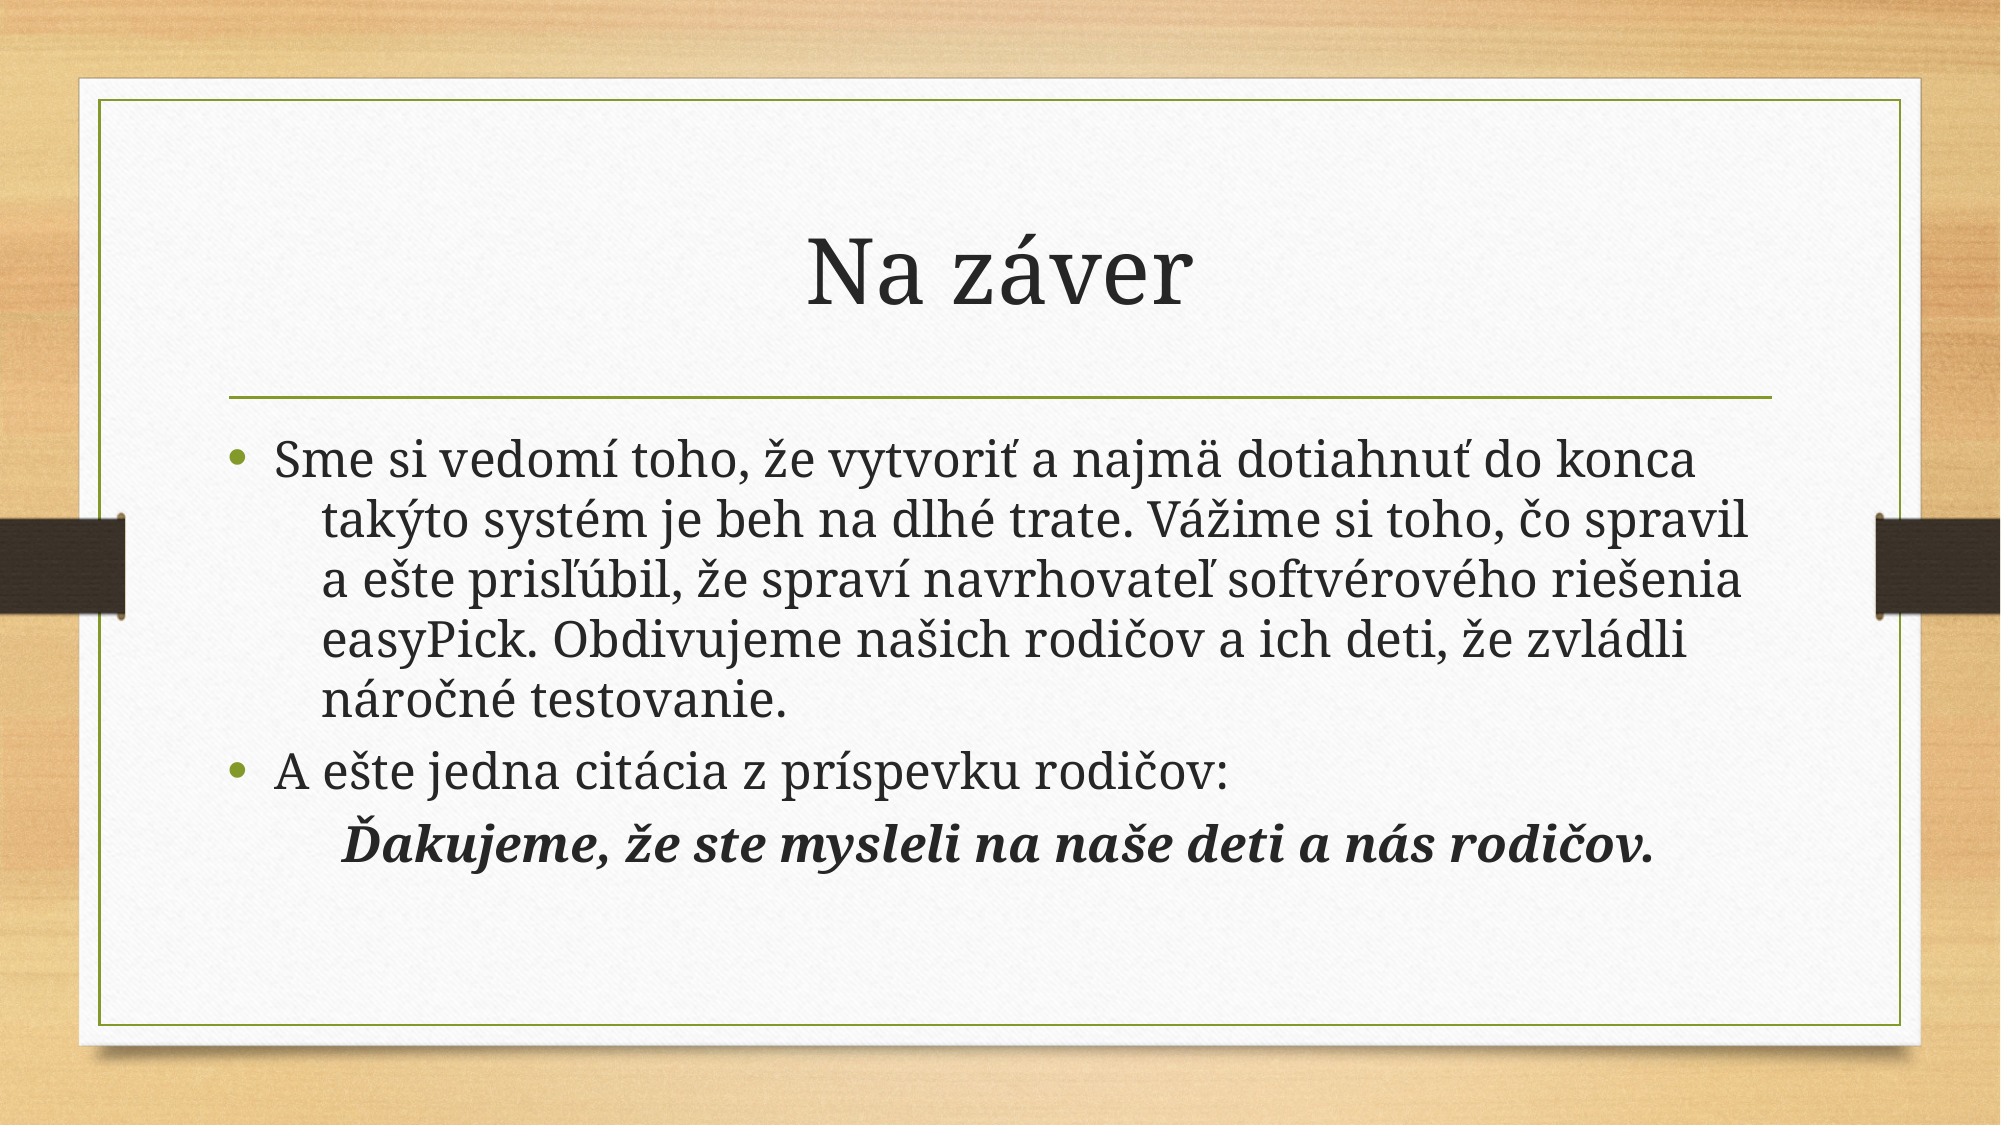

# Na záver
Sme si vedomí toho, že vytvoriť a najmä dotiahnuť do konca takýto systém je beh na dlhé trate. Vážime si toho, čo spravil a ešte prisľúbil, že spraví navrhovateľ softvérového riešenia easyPick. Obdivujeme našich rodičov a ich deti, že zvládli náročné testovanie.
A ešte jedna citácia z príspevku rodičov:
Ďakujeme, že ste mysleli na naše deti a nás rodičov.